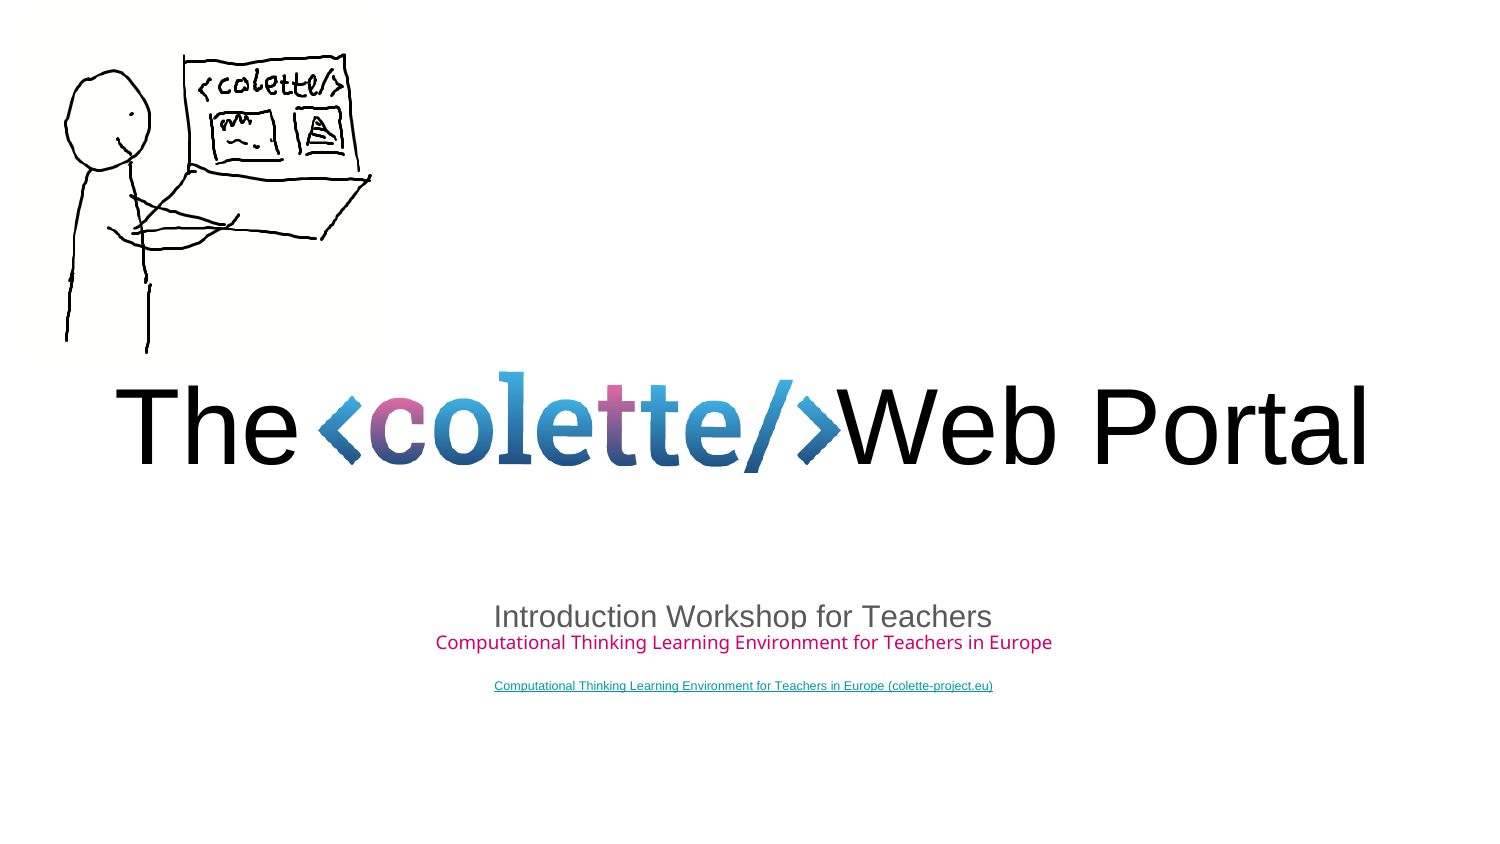

# The <colette/> Web Portal
Introduction Workshop for Teachers
Computational Thinking Learning Environment for Teachers in Europe
Computational Thinking Learning Environment for Teachers in Europe (colette-project.eu)